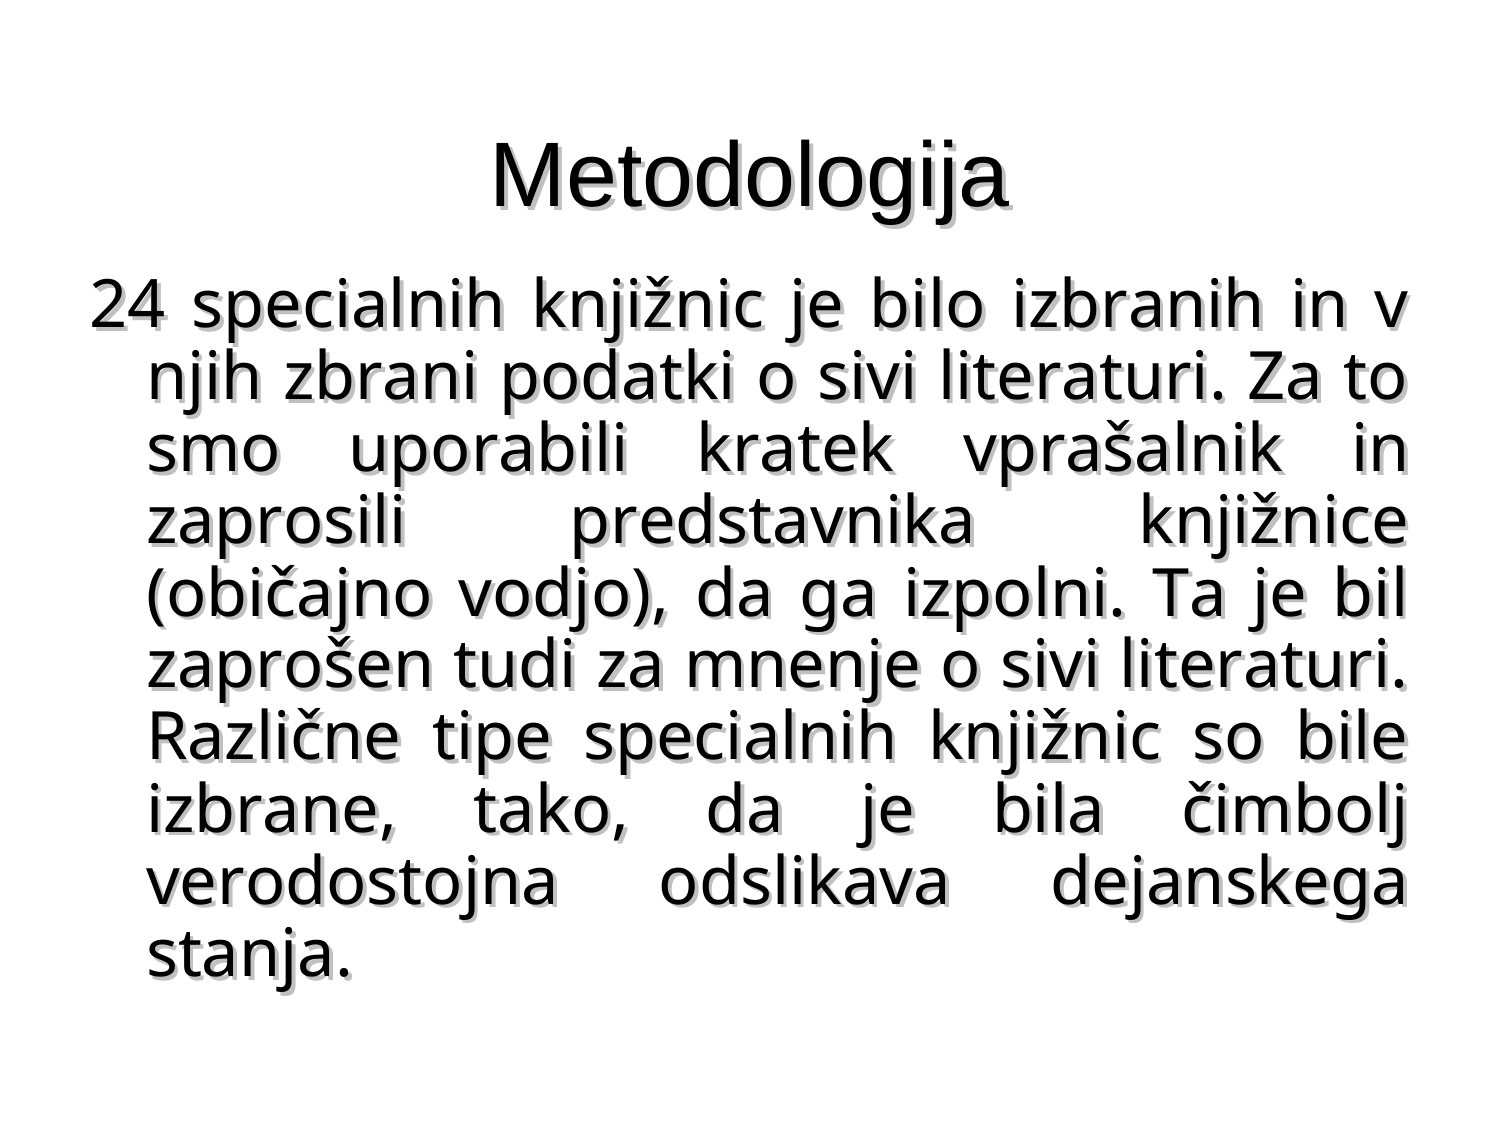

# Metodologija
24 specialnih knjižnic je bilo izbranih in v njih zbrani podatki o sivi literaturi. Za to smo uporabili kratek vprašalnik in zaprosili predstavnika knjižnice (običajno vodjo), da ga izpolni. Ta je bil zaprošen tudi za mnenje o sivi literaturi. Različne tipe specialnih knjižnic so bile izbrane, tako, da je bila čimbolj verodostojna odslikava dejanskega stanja.
9
Primoz Juznic, University of Ljubljana, Faculty of Arts, Department of Library and Information Science and Book Studies, Slovenia